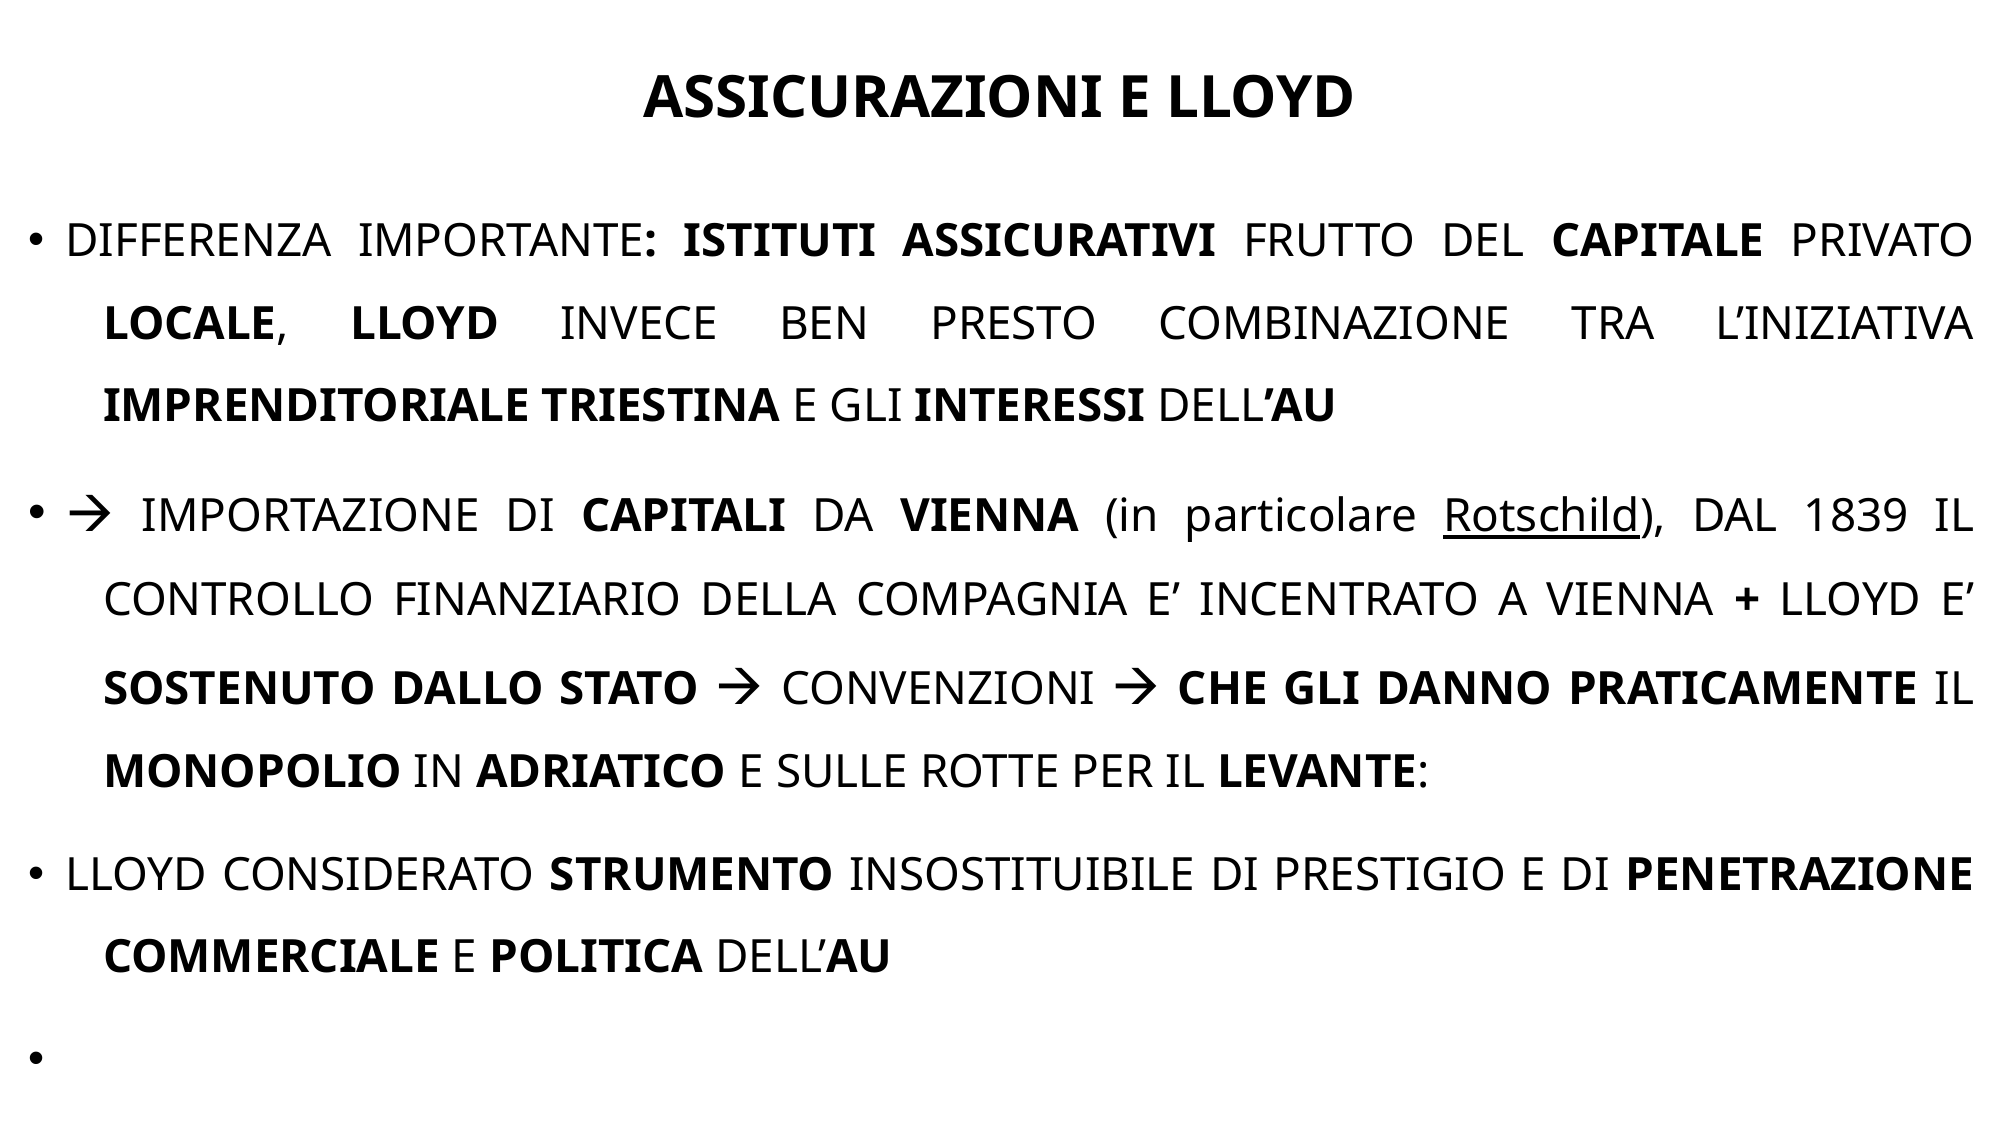

# ASSICURAZIONI E LLOYD
DIFFERENZA IMPORTANTE: ISTITUTI ASSICURATIVI FRUTTO DEL CAPITALE PRIVATO LOCALE, LLOYD INVECE BEN PRESTO COMBINAZIONE TRA L’INIZIATIVA IMPRENDITORIALE TRIESTINA E GLI INTERESSI DELL’AU
 IMPORTAZIONE DI CAPITALI DA VIENNA (in particolare Rotschild), DAL 1839 IL CONTROLLO FINANZIARIO DELLA COMPAGNIA E’ INCENTRATO A VIENNA + LLOYD E’ SOSTENUTO DALLO STATO  CONVENZIONI  CHE GLI DANNO PRATICAMENTE IL MONOPOLIO IN ADRIATICO E SULLE ROTTE PER IL LEVANTE:
LLOYD CONSIDERATO STRUMENTO INSOSTITUIBILE DI PRESTIGIO E DI PENETRAZIONE COMMERCIALE E POLITICA DELL’AU